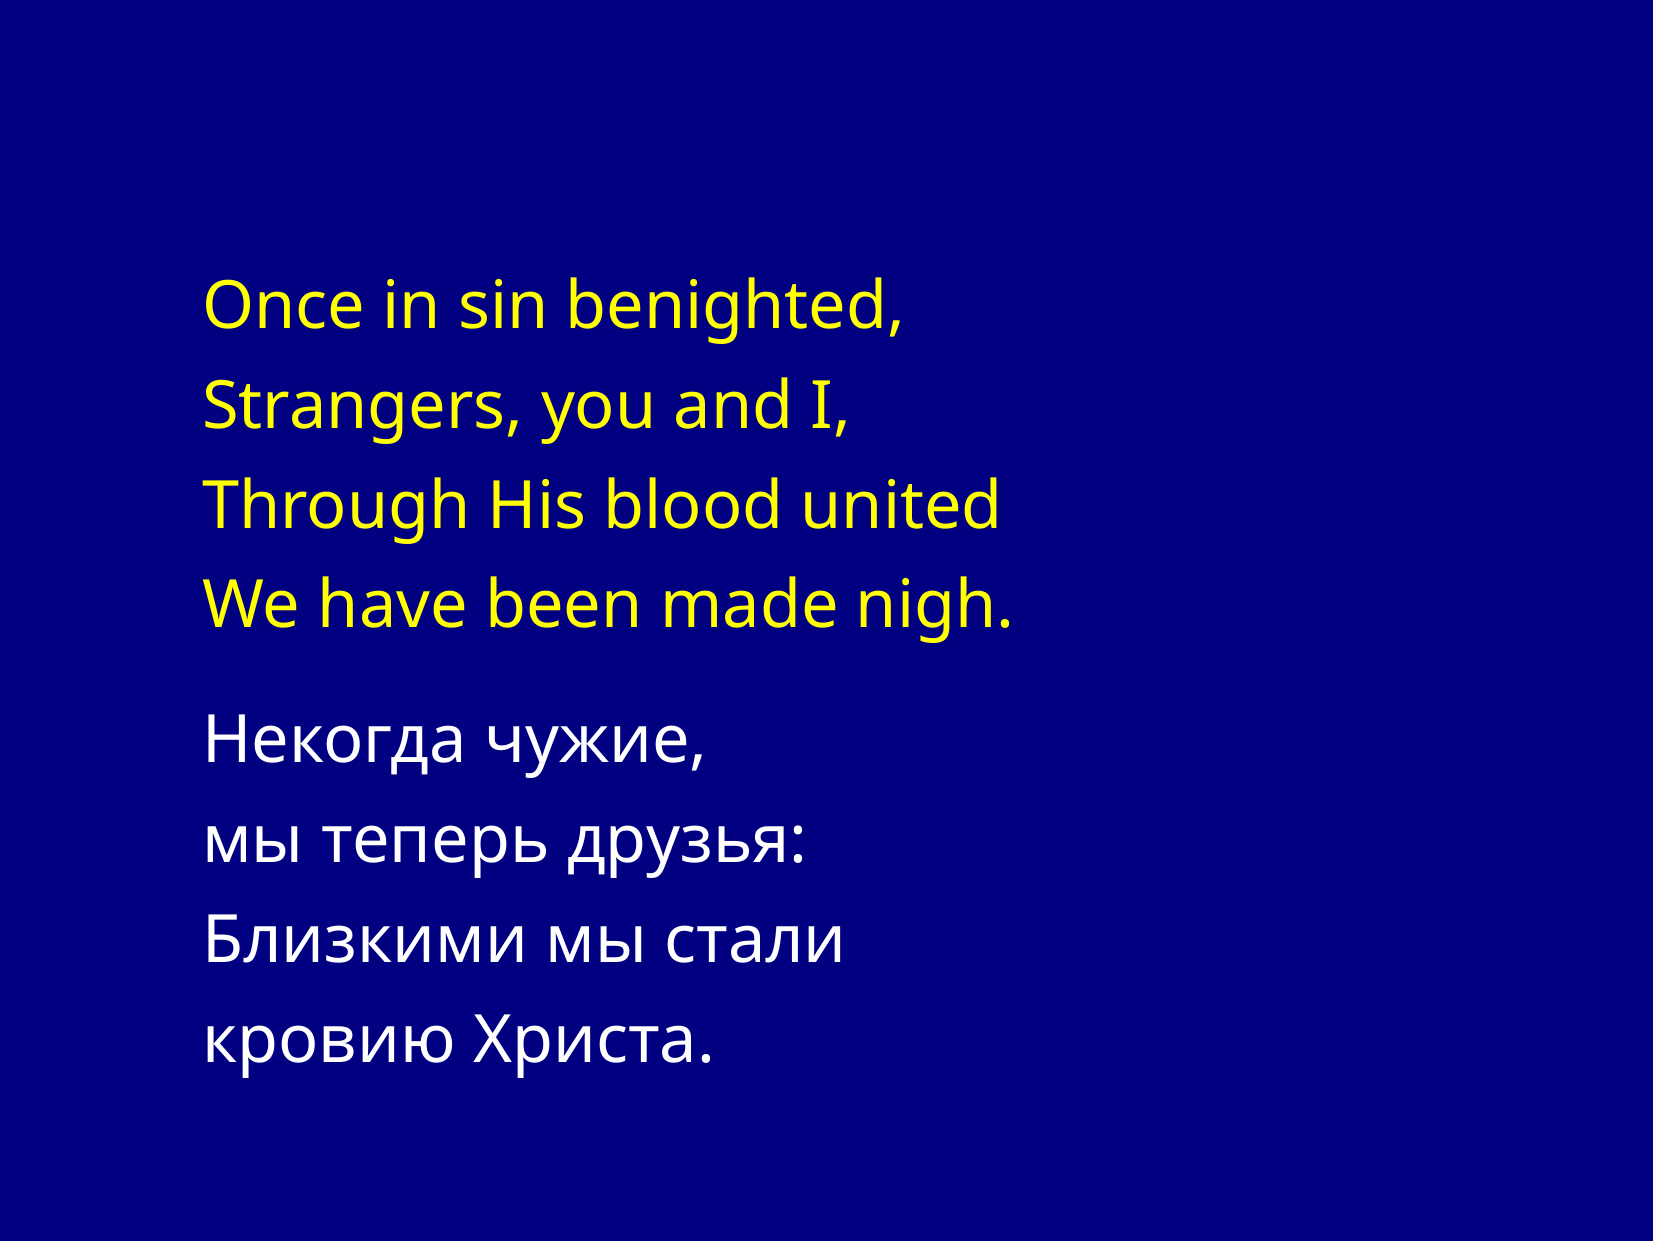

Once in sin benighted,
	Strangers, you and I,
	Through His blood united
	We have been made nigh.
	Некогда чужие,
	мы теперь друзья:
	Близкими мы стали
	кровию Христа.